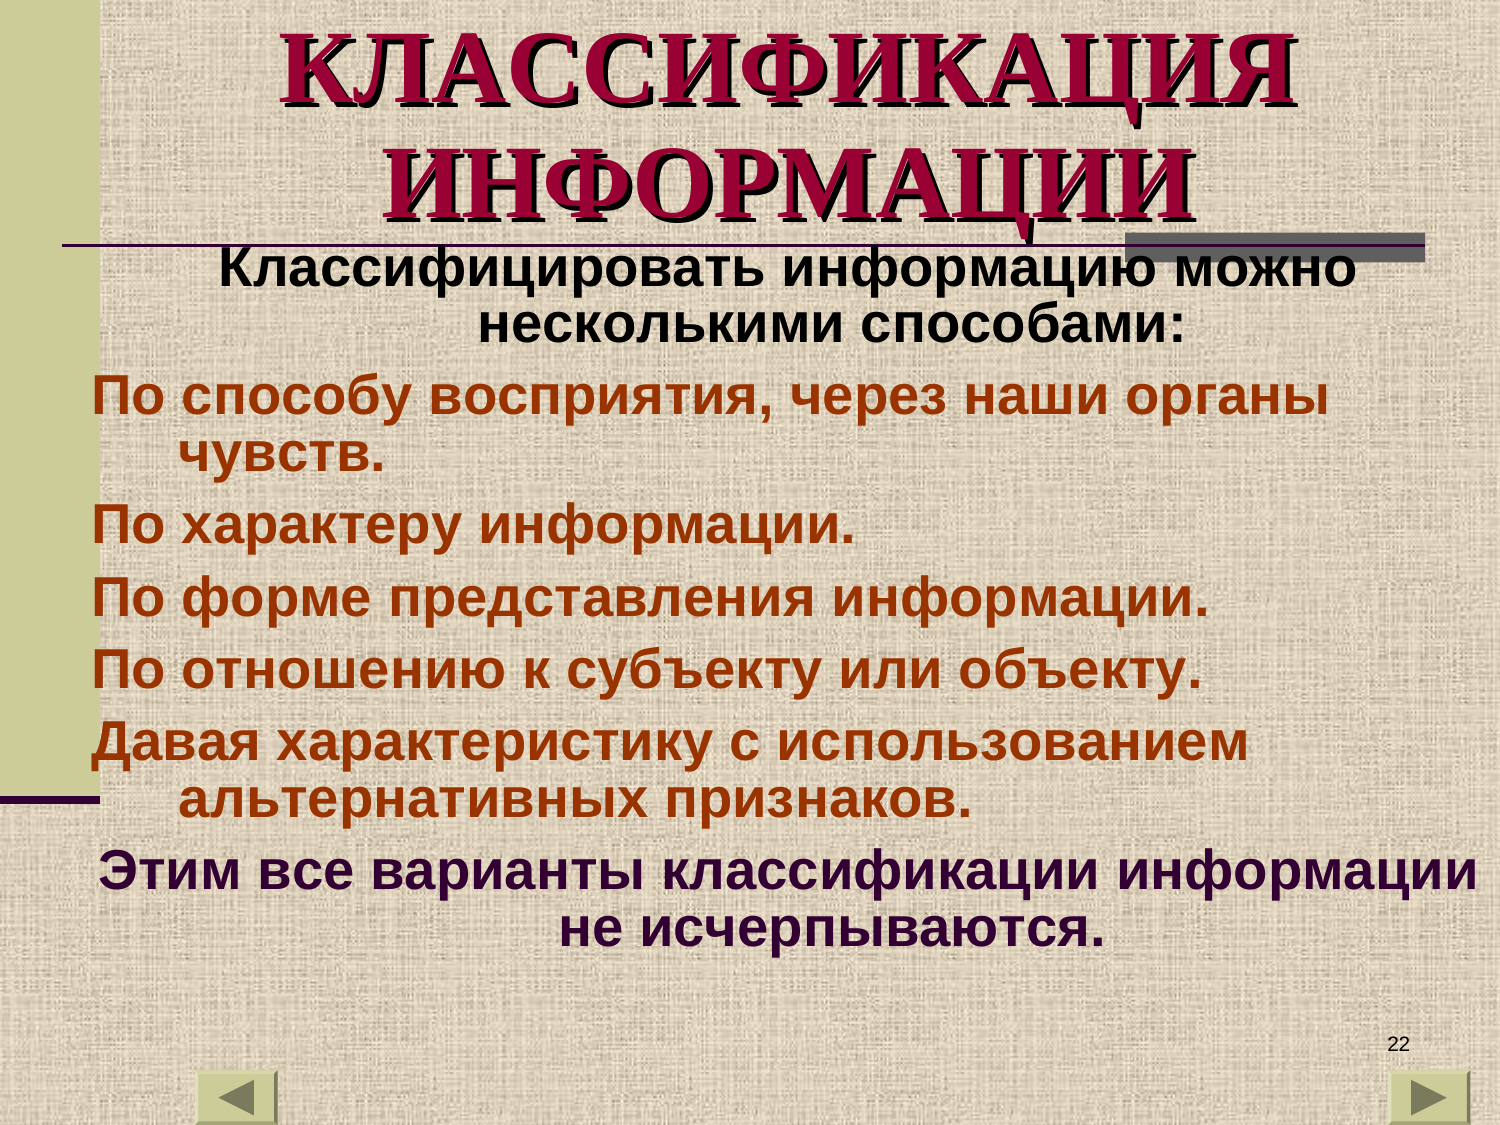

# КЛАССИФИКАЦИЯ ИНФОРМАЦИИ
Классифицировать информацию можно несколькими способами:
По способу восприятия, через наши органы чувств.
По характеру информации.
По форме представления информации.
По отношению к субъекту или объекту.
Давая характеристику с использованием альтернативных признаков.
Этим все варианты классификации информации не исчерпываются.
22